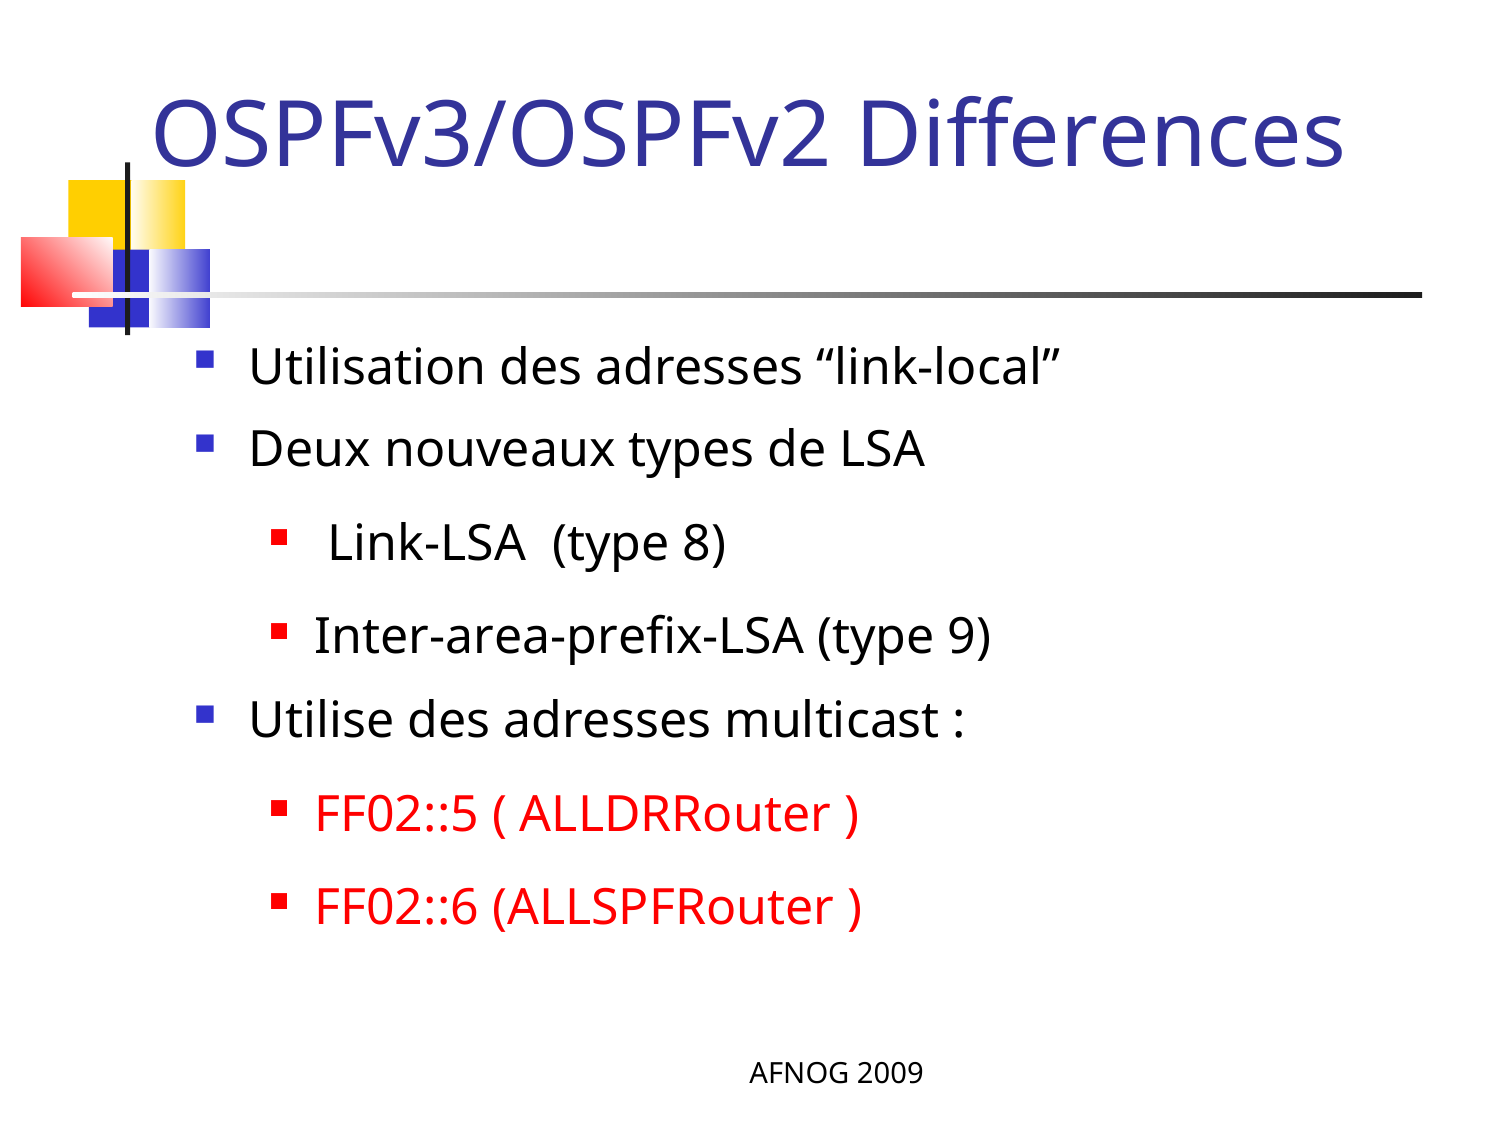

# OSPFv3/OSPFv2 Differences
Utilisation des adresses “link-local”
Deux nouveaux types de LSA
 Link-LSA (type 8)‏
Inter-area-prefix-LSA (type 9)‏
Utilise des adresses multicast :
FF02::5 ( ALLDRRouter )‏
FF02::6 (ALLSPFRouter )‏
AFNOG 2009